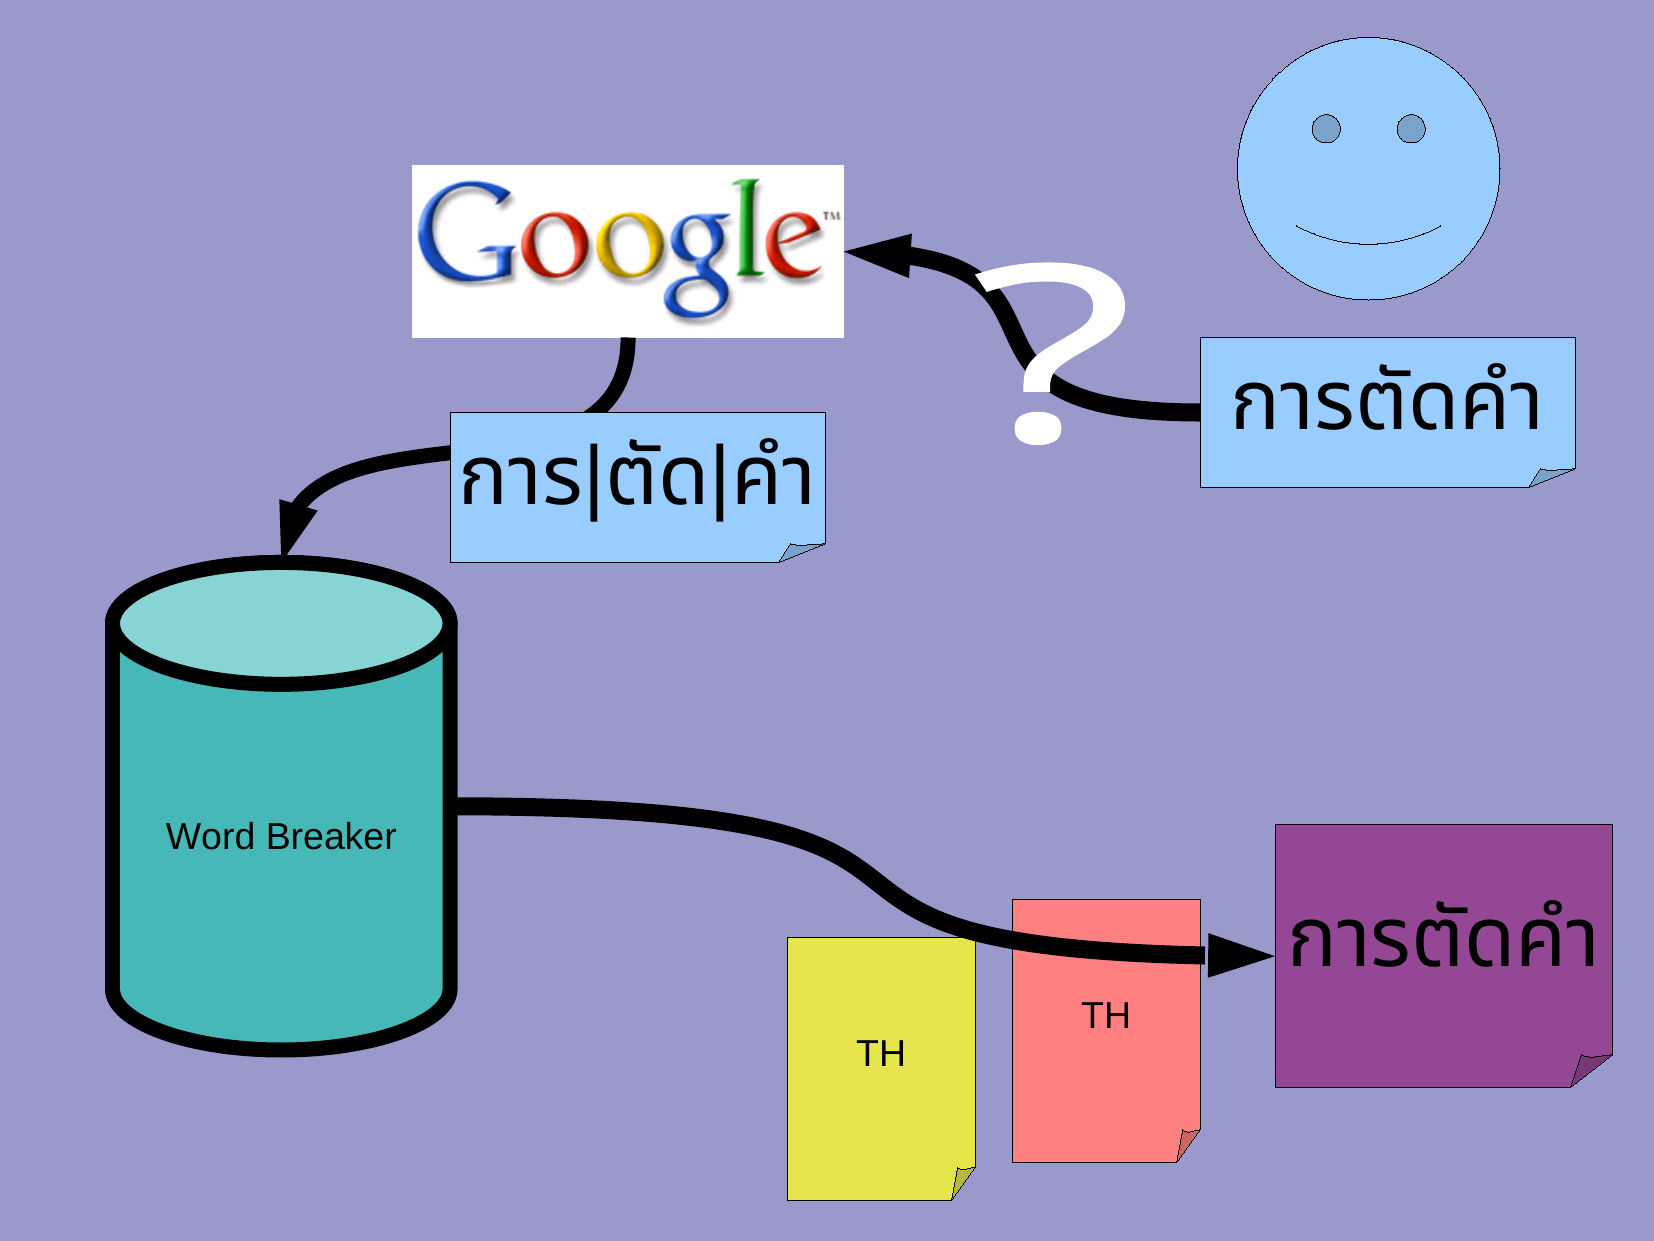

?
การตัดคำ
การ|ตัด|คำ
Word Breaker
การตัดคำ
TH
TH